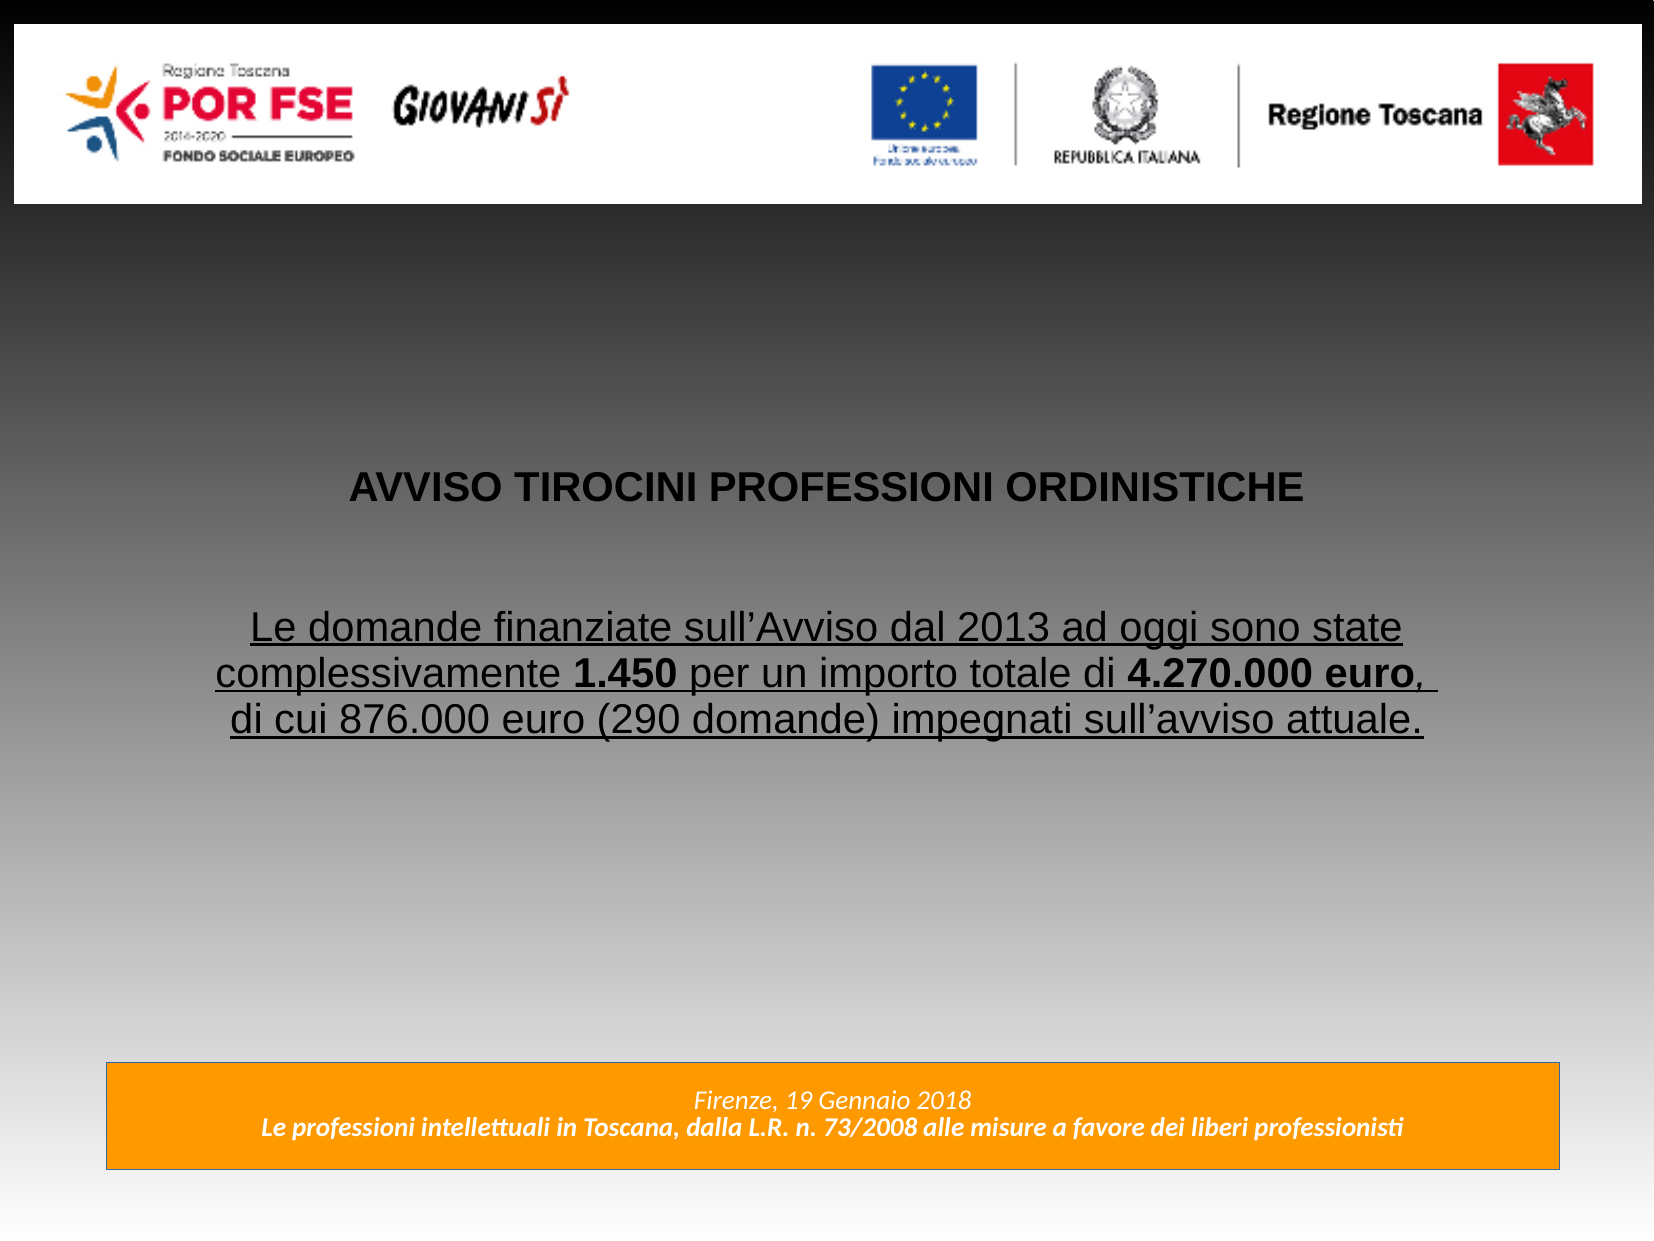

#
AVVISO TIROCINI PROFESSIONI ORDINISTICHE
Le domande finanziate sull’Avviso dal 2013 ad oggi sono state complessivamente 1.450 per un importo totale di 4.270.000 euro,
di cui 876.000 euro (290 domande) impegnati sull’avviso attuale.
Firenze, 19 Gennaio 2018
Le professioni intellettuali in Toscana, dalla L.R. n. 73/2008 alle misure a favore dei liberi professionisti